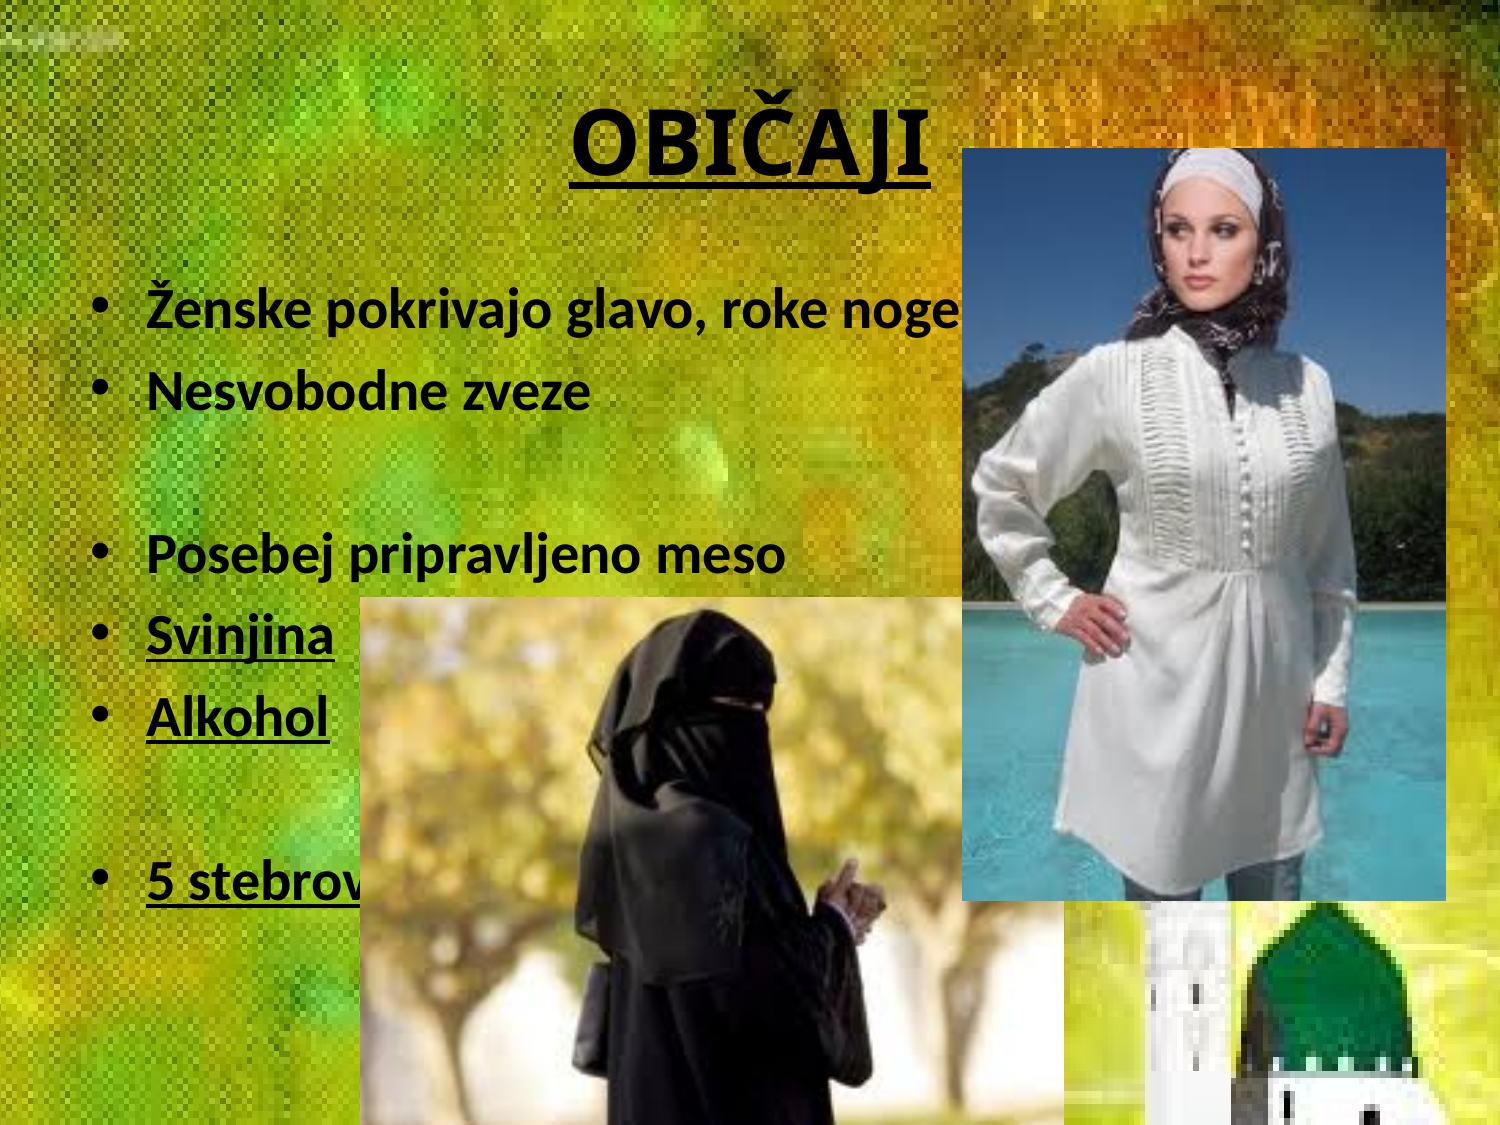

# OBIČAJI
Ženske pokrivajo glavo, roke noge
Nesvobodne zveze
Posebej pripravljeno meso
Svinjina
Alkohol
5 stebrov